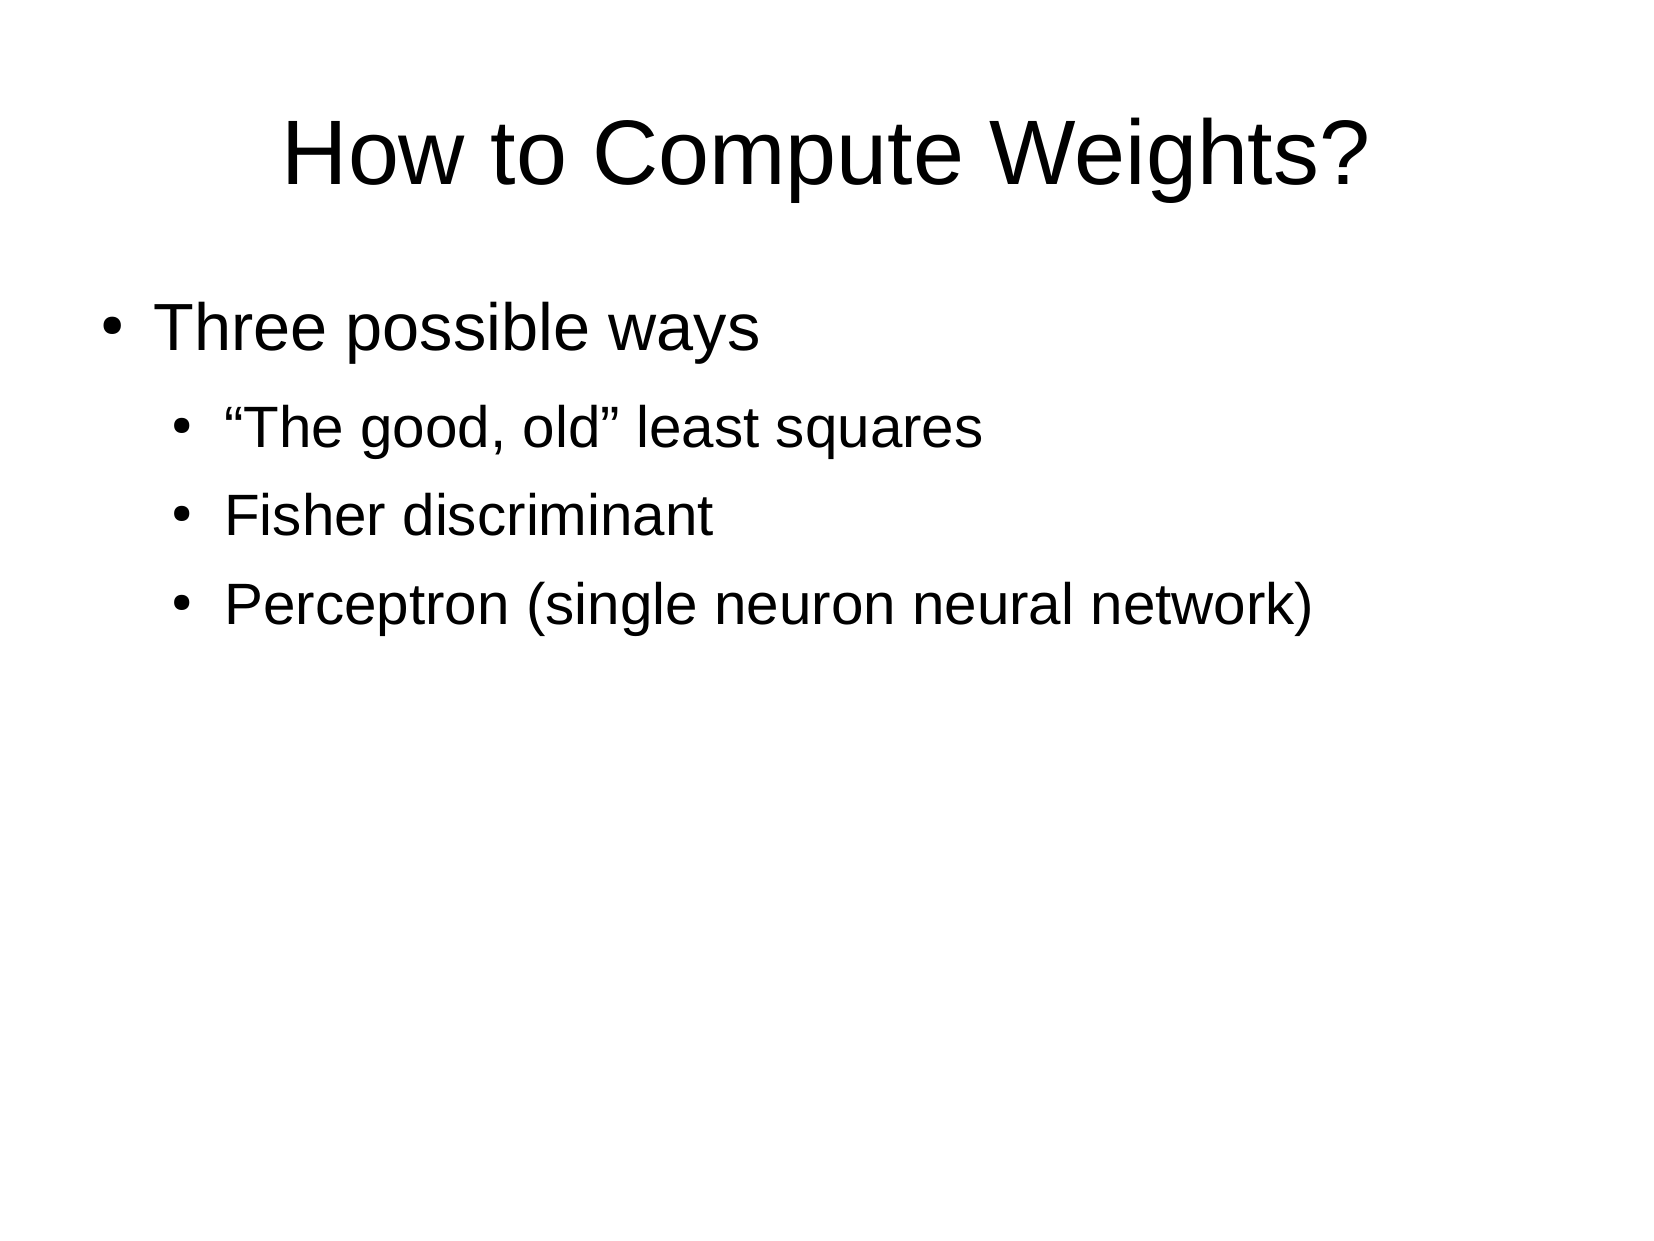

# How to Compute Weights?
Three possible ways
“The good, old” least squares
Fisher discriminant
Perceptron (single neuron neural network)